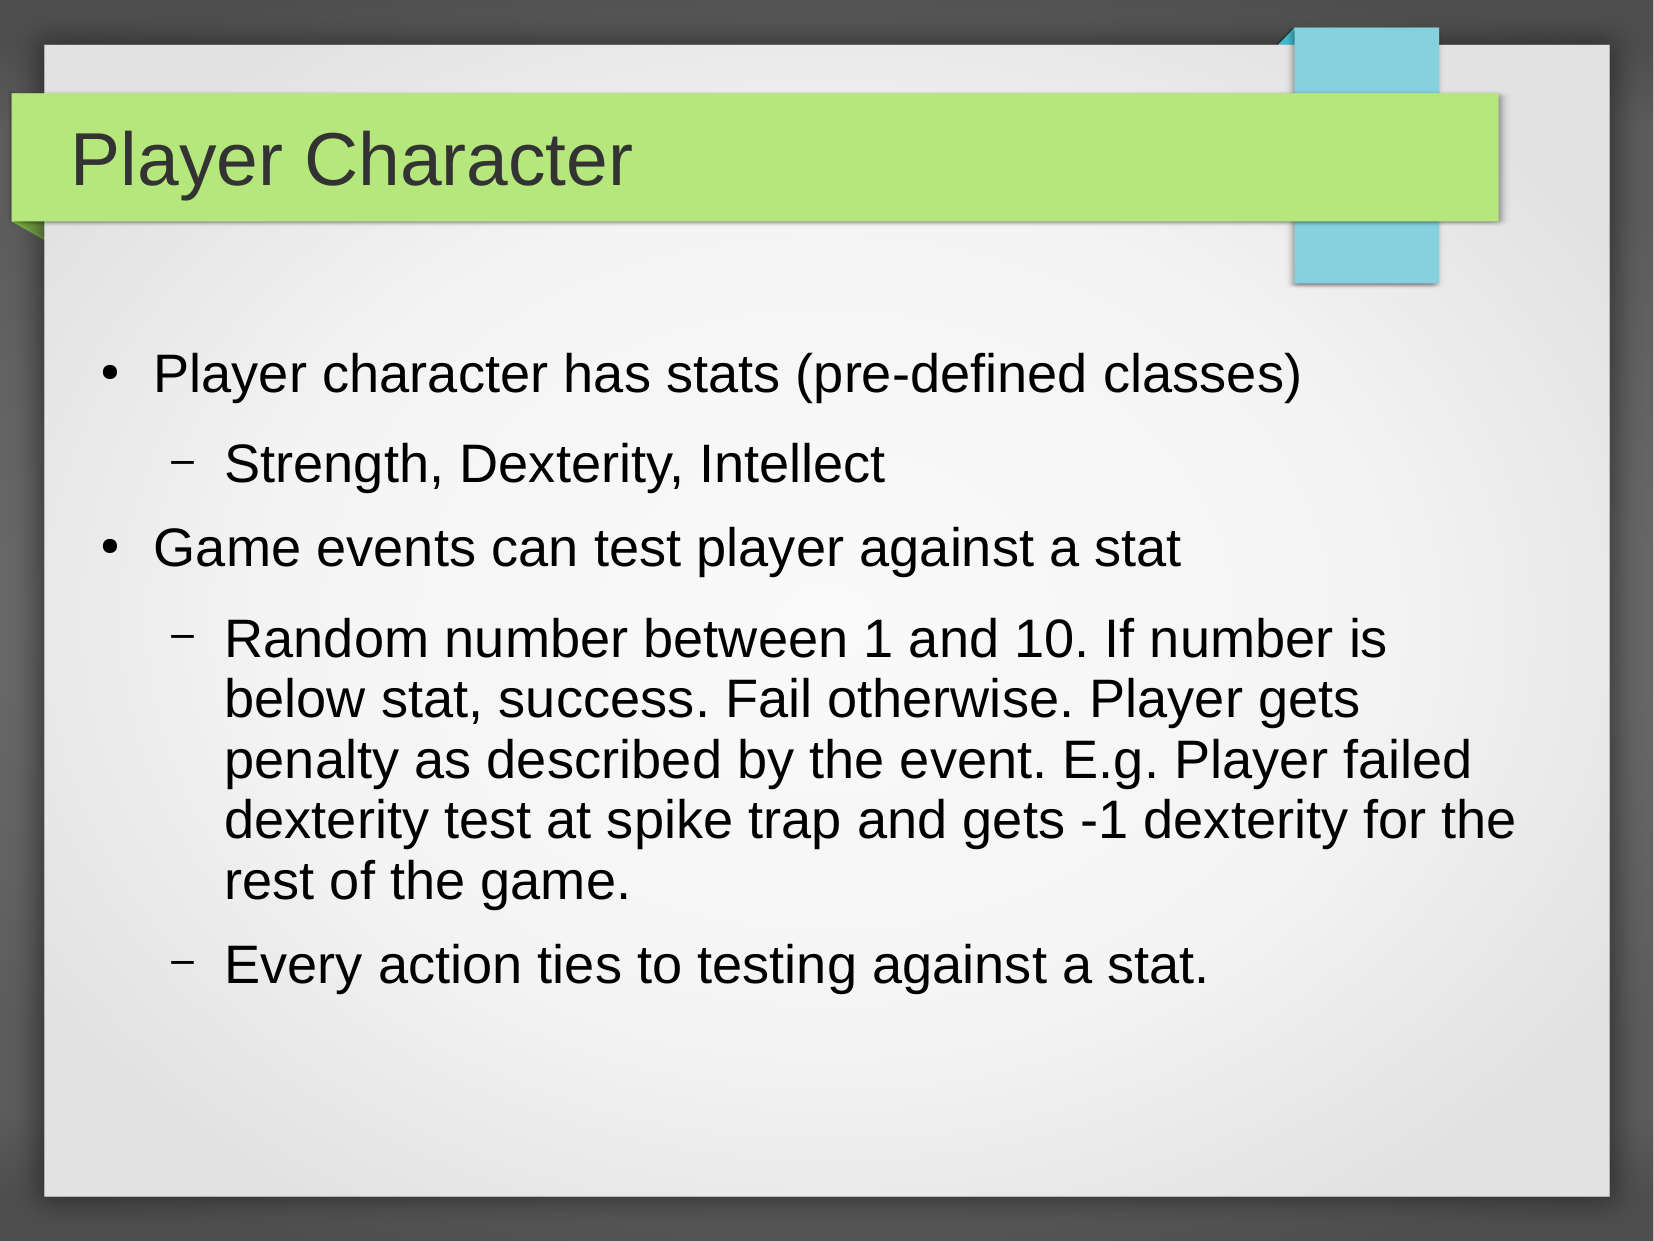

# Player Character
Player character has stats (pre-defined classes)
Strength, Dexterity, Intellect
Game events can test player against a stat
Random number between 1 and 10. If number is below stat, success. Fail otherwise. Player gets penalty as described by the event. E.g. Player failed dexterity test at spike trap and gets -1 dexterity for the rest of the game.
Every action ties to testing against a stat.